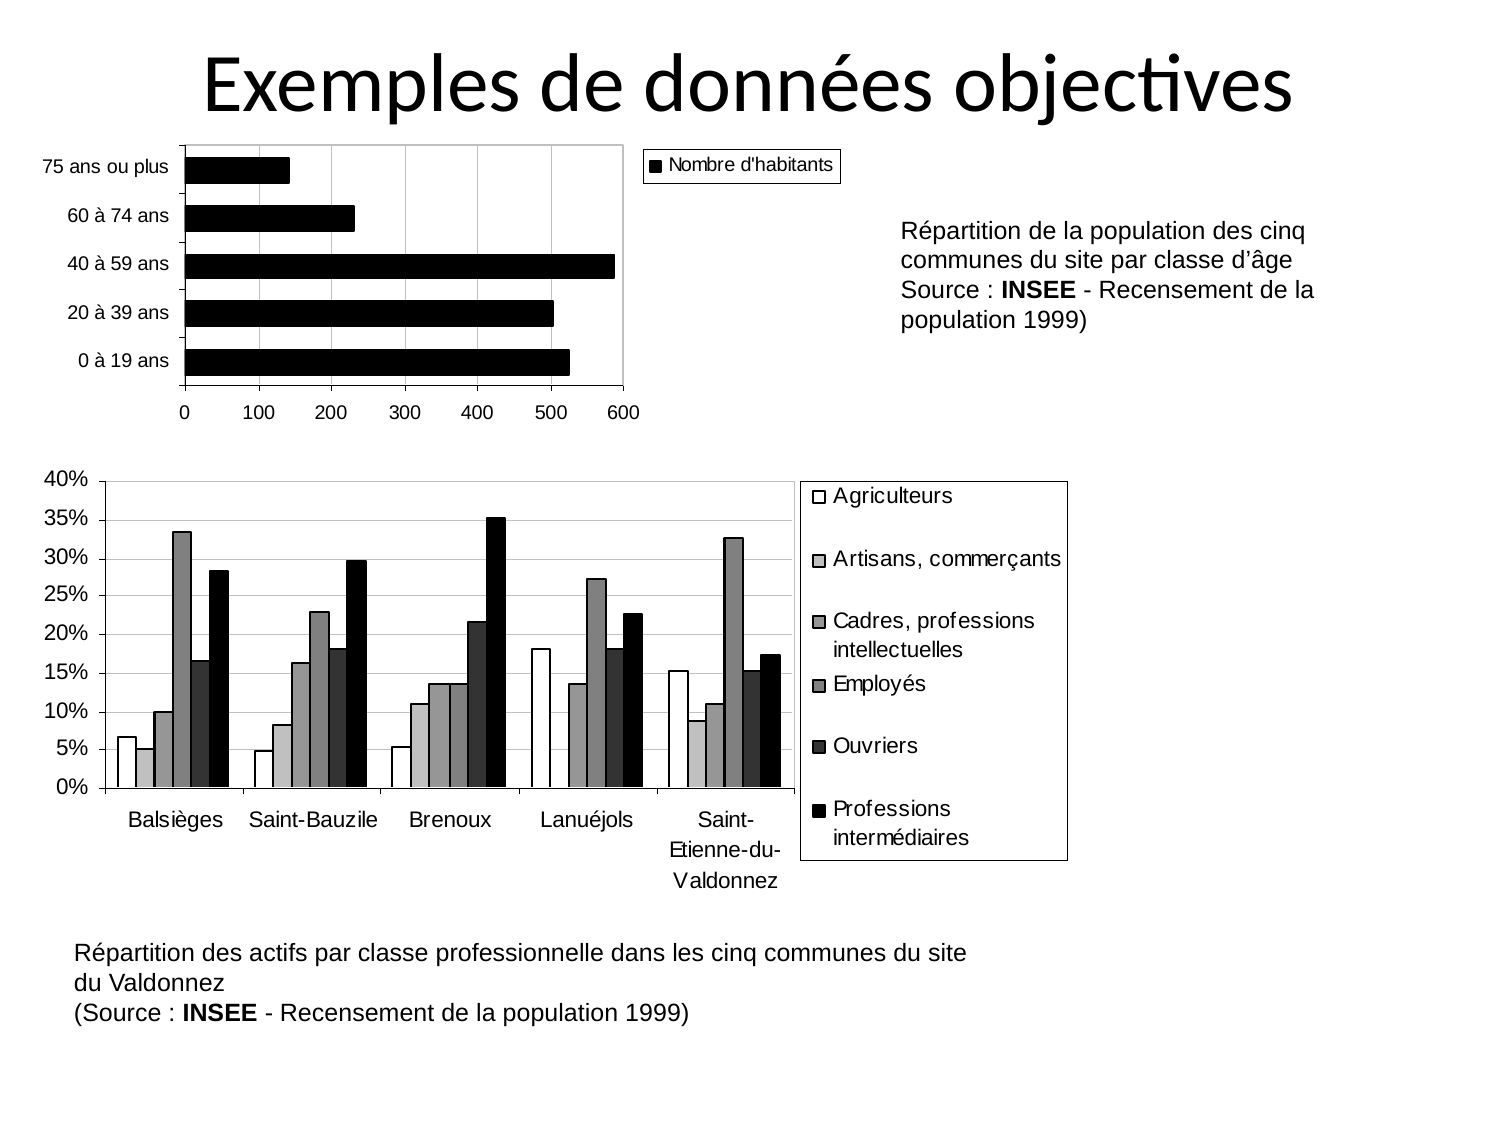

Exemples de données objectives
Répartition de la population des cinq communes du site par classe d’âge
Source : INSEE - Recensement de la population 1999)
Répartition des actifs par classe professionnelle dans les cinq communes du site du Valdonnez
(Source : INSEE - Recensement de la population 1999)